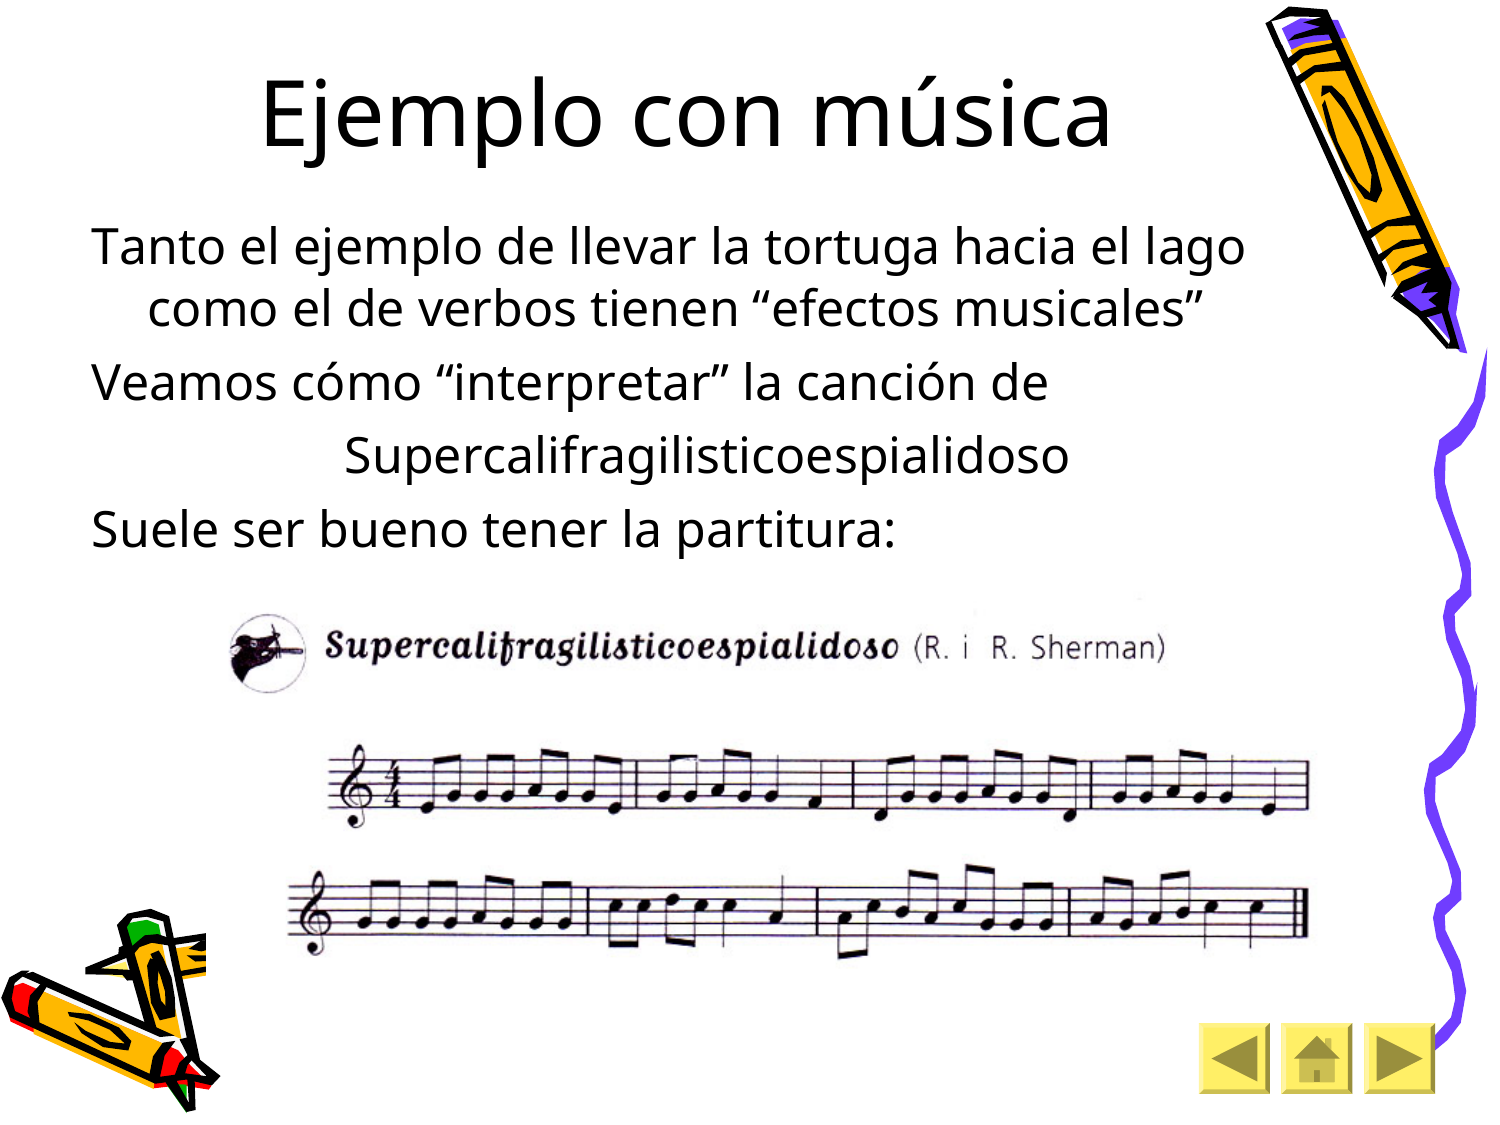

# Ejemplo con música
Tanto el ejemplo de llevar la tortuga hacia el lago como el de verbos tienen “efectos musicales”
Veamos cómo “interpretar” la canción de
Supercalifragilisticoespialidoso
Suele ser bueno tener la partitura: